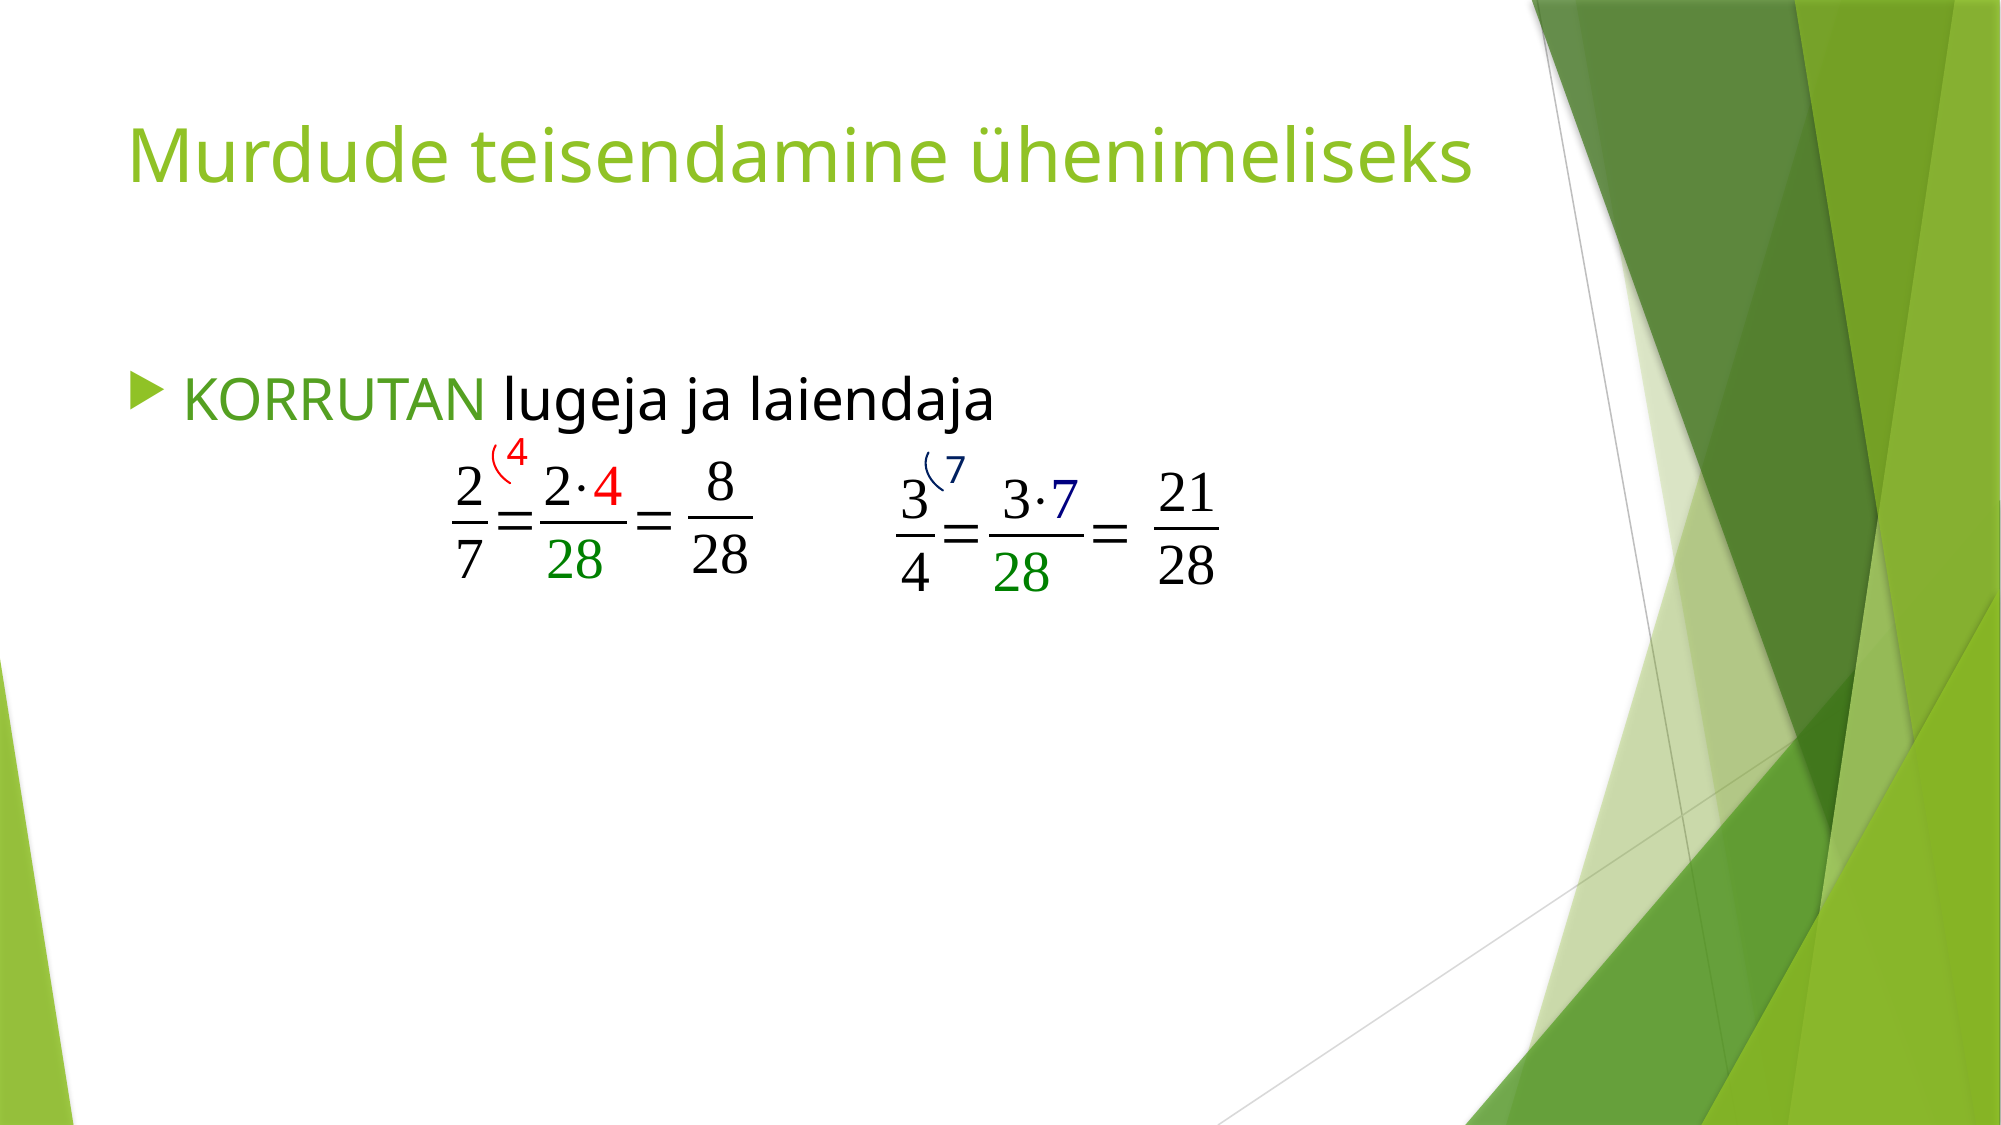

# Murdude teisendamine ühenimeliseks
KORRUTAN lugeja ja laiendaja
4
7